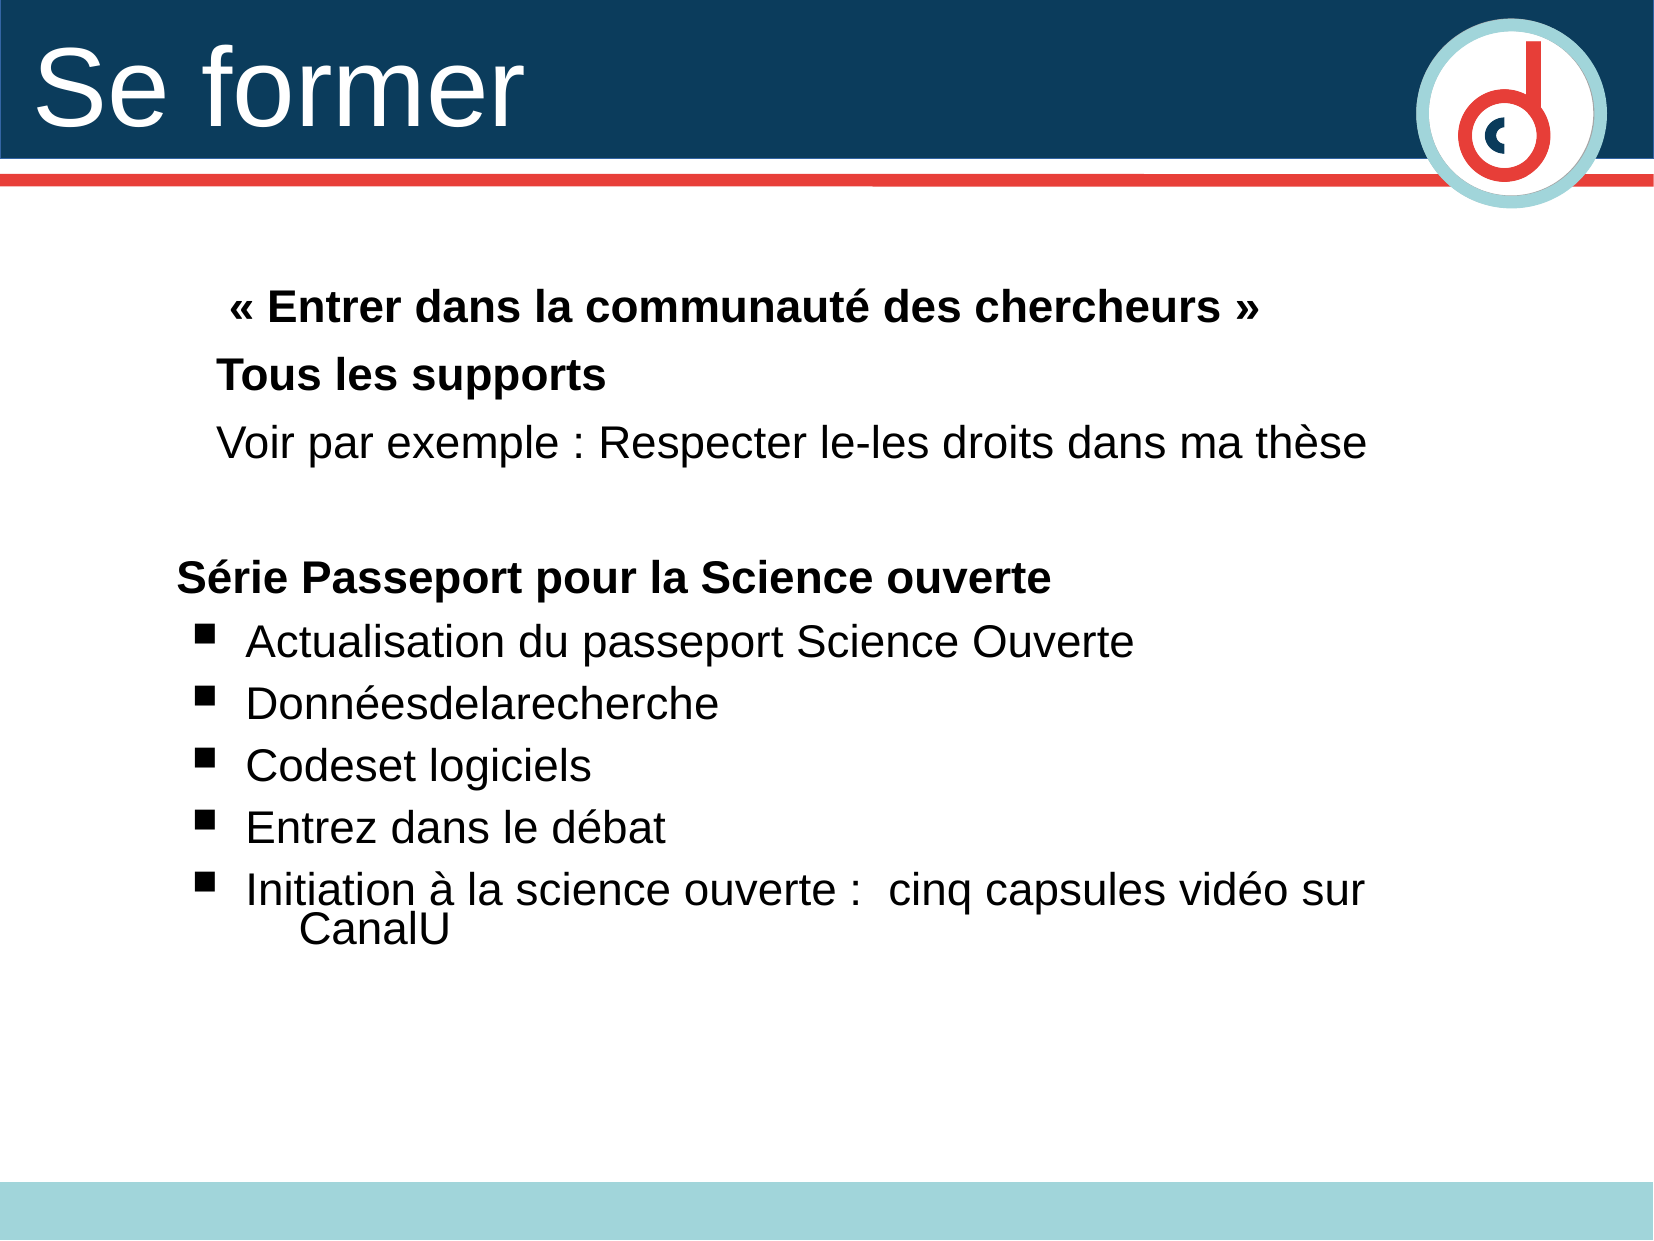

# Se former
 « Entrer dans la communauté des chercheurs »
Tous les supports
Voir par exemple : Respecter le-les droits dans ma thèse
Série Passeport pour la Science ouverte
Actualisation du passeport Science Ouverte
Donnéesdelarecherche
Codeset logiciels
Entrez dans le débat
Initiation à la science ouverte : cinq capsules vidéo sur CanalU